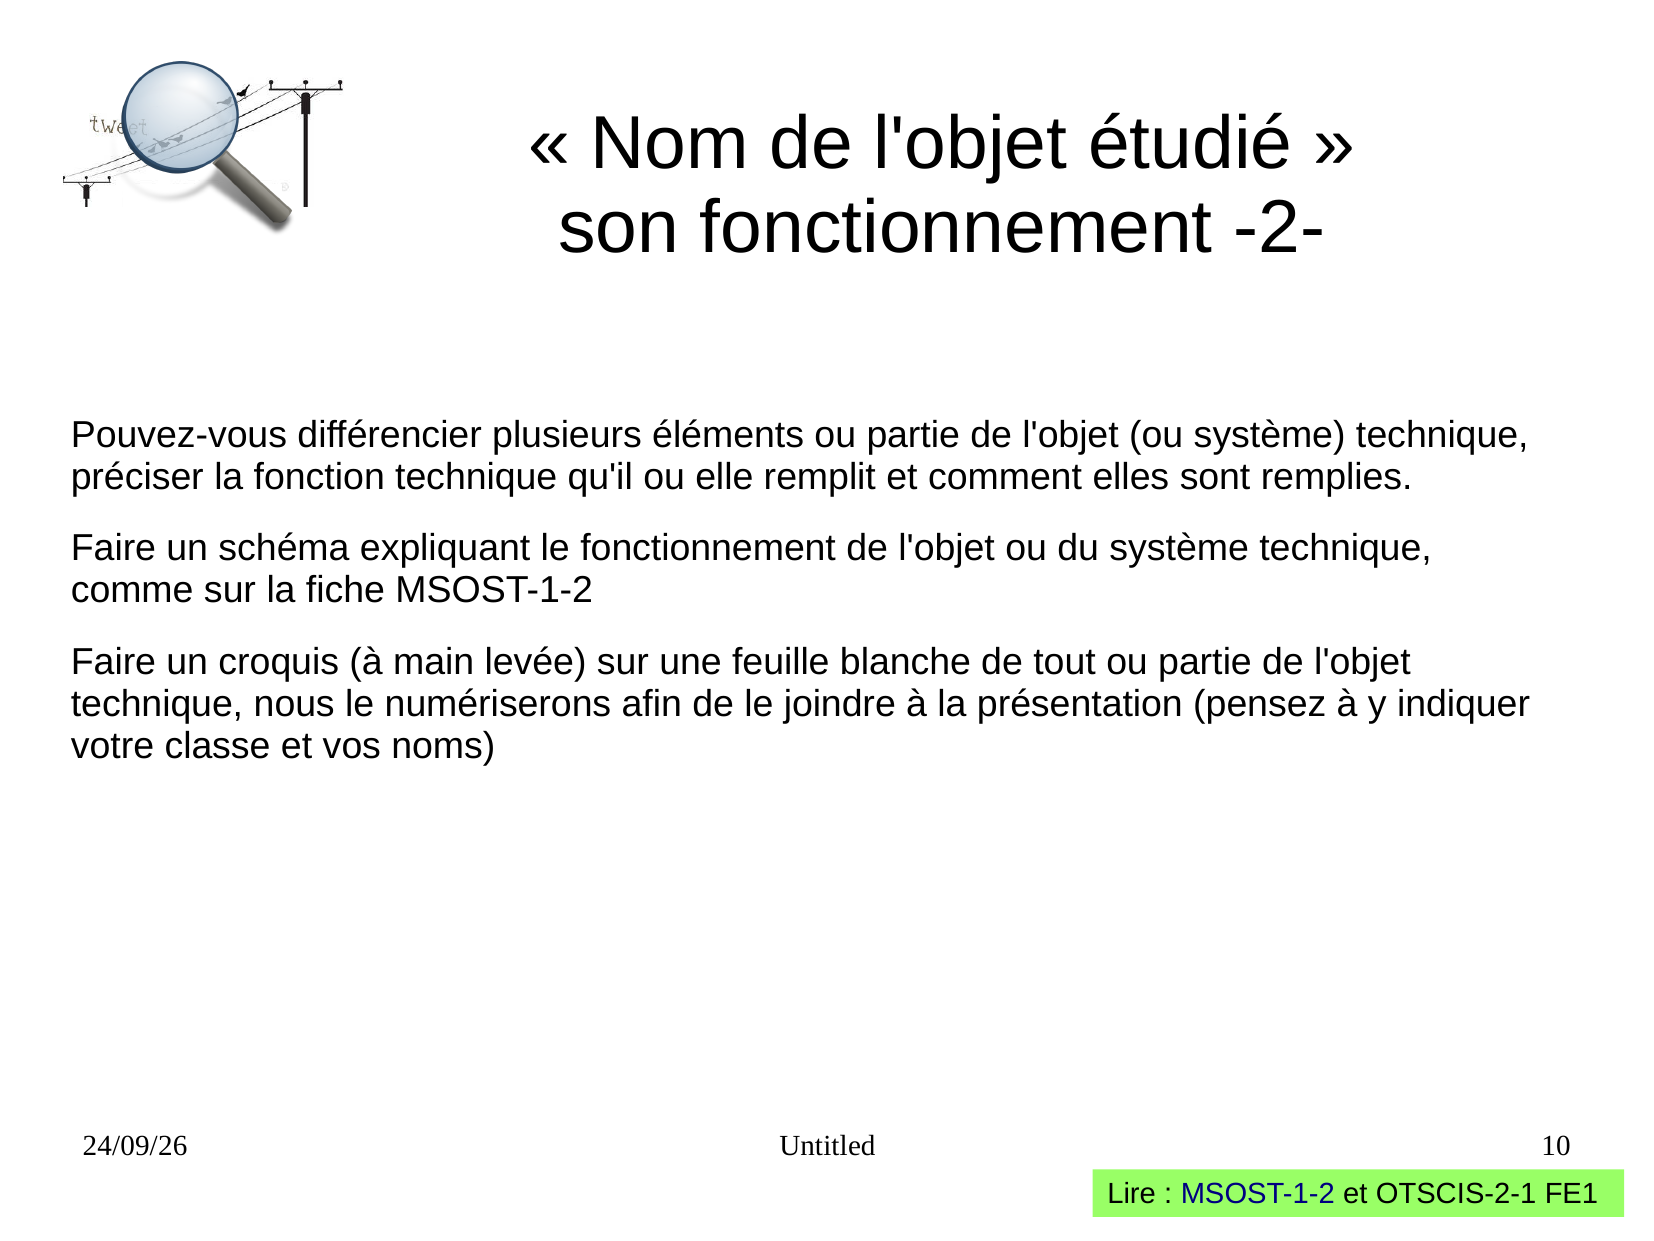

# « Nom de l'objet étudié » son fonctionnement -2-
Pouvez-vous différencier plusieurs éléments ou partie de l'objet (ou système) technique, préciser la fonction technique qu'il ou elle remplit et comment elles sont remplies.
Faire un schéma expliquant le fonctionnement de l'objet ou du système technique, comme sur la fiche MSOST-1-2
Faire un croquis (à main levée) sur une feuille blanche de tout ou partie de l'objet technique, nous le numériserons afin de le joindre à la présentation (pensez à y indiquer votre classe et vos noms)
10
Lire : MSOST-1-2 et OTSCIS-2-1 FE1